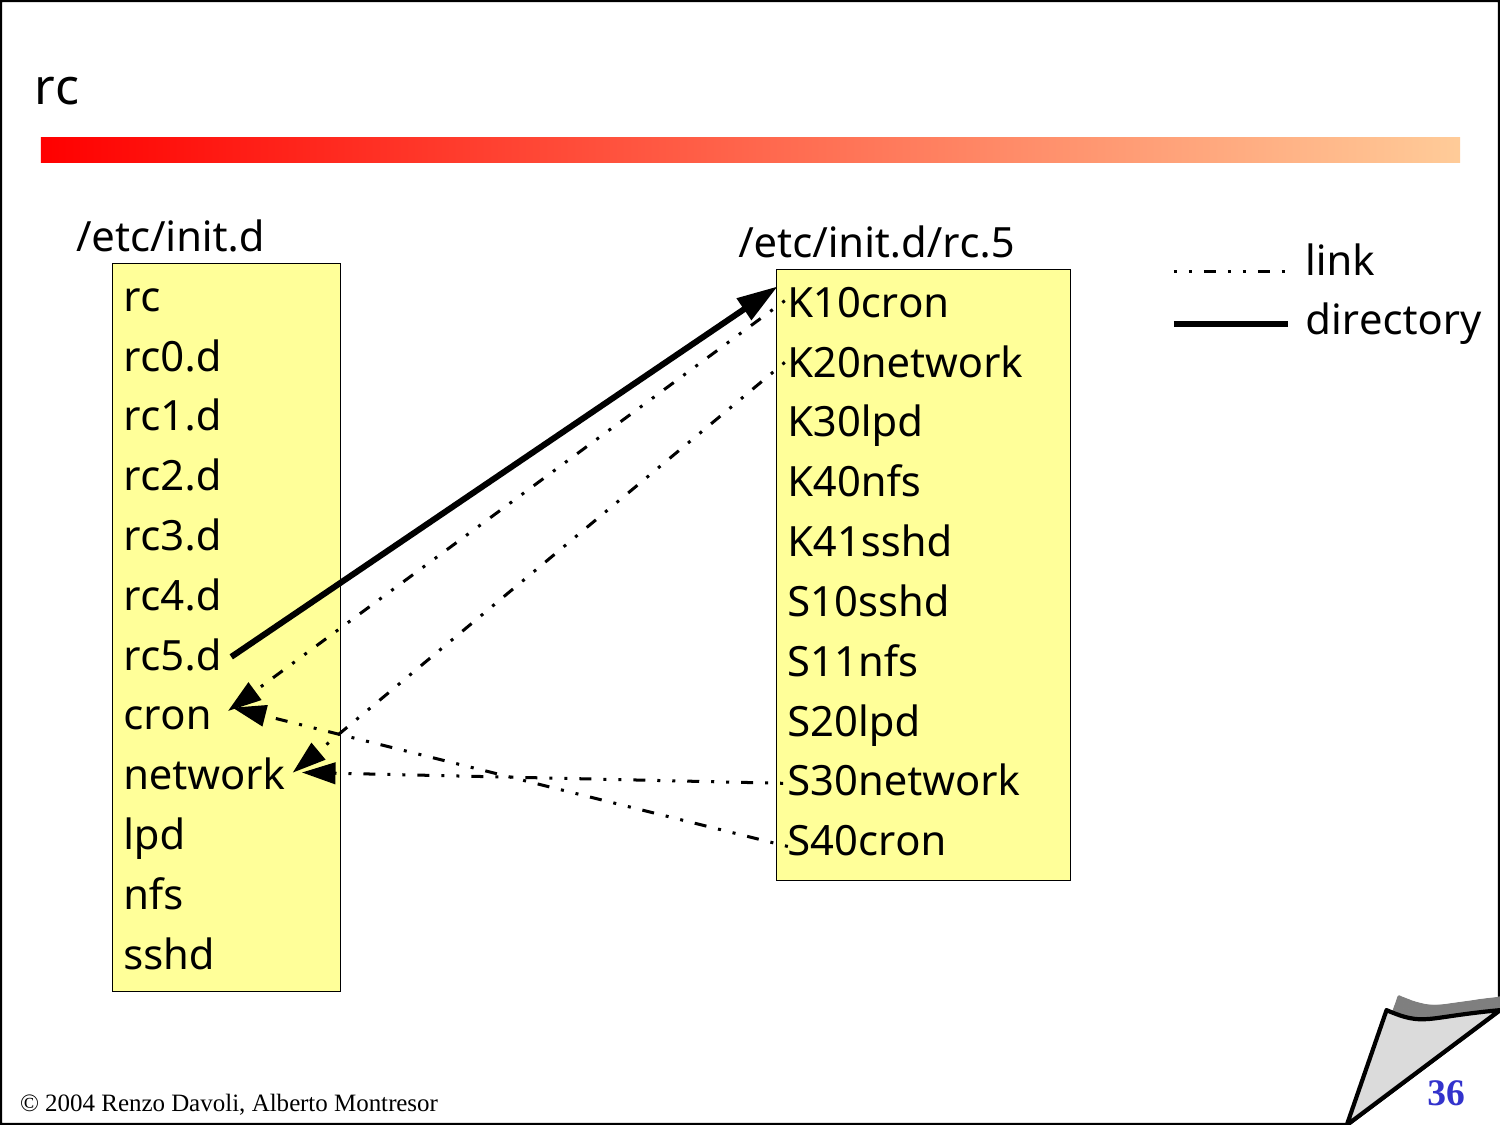

# rc
/etc/init.d
/etc/init.d/rc.5
link
 rc
 rc0.d
 rc1.d
 rc2.d
 rc3.d
 rc4.d
 rc5.d
 cron
 network
 lpd
 nfs
 sshd
 K10cron
 K20network
 K30lpd
 K40nfs
 K41sshd
 S10sshd
 S11nfs
 S20lpd
 S30network
 S40cron
directory